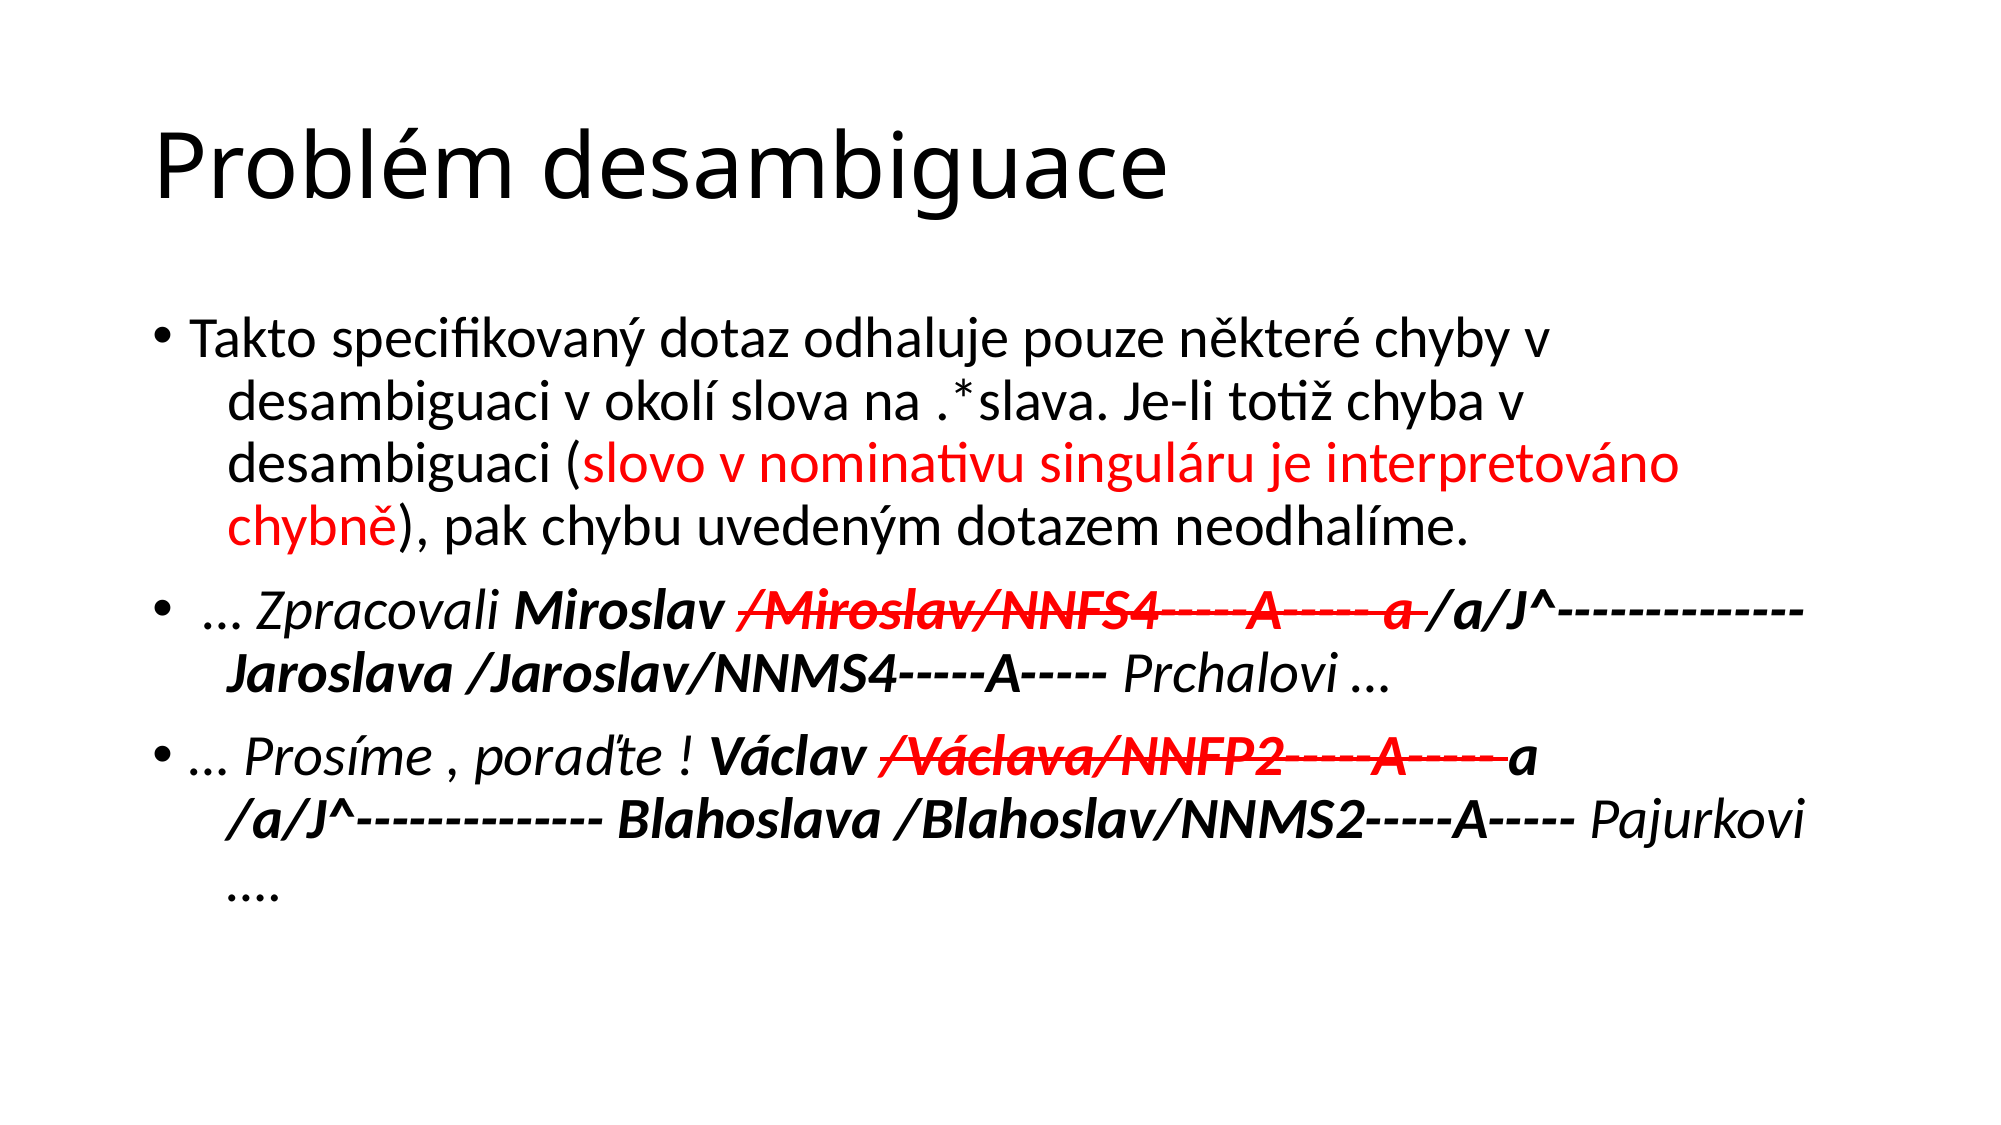

# Problém desambiguace
Takto specifikovaný dotaz odhaluje pouze některé chyby v desambiguaci v okolí slova na .*slava. Je-li totiž chyba v desambiguaci (slovo v nominativu singuláru je interpretováno chybně), pak chybu uvedeným dotazem neodhalíme.
 … Zpracovali Miroslav /Miroslav/NNFS4-----A----- a /a/J^-------------- Jaroslava /Jaroslav/NNMS4-----A----- Prchalovi …
… Prosíme , poraďte ! Václav /Václava/NNFP2-----A----- a /a/J^-------------- Blahoslava /Blahoslav/NNMS2-----A----- Pajurkovi ….